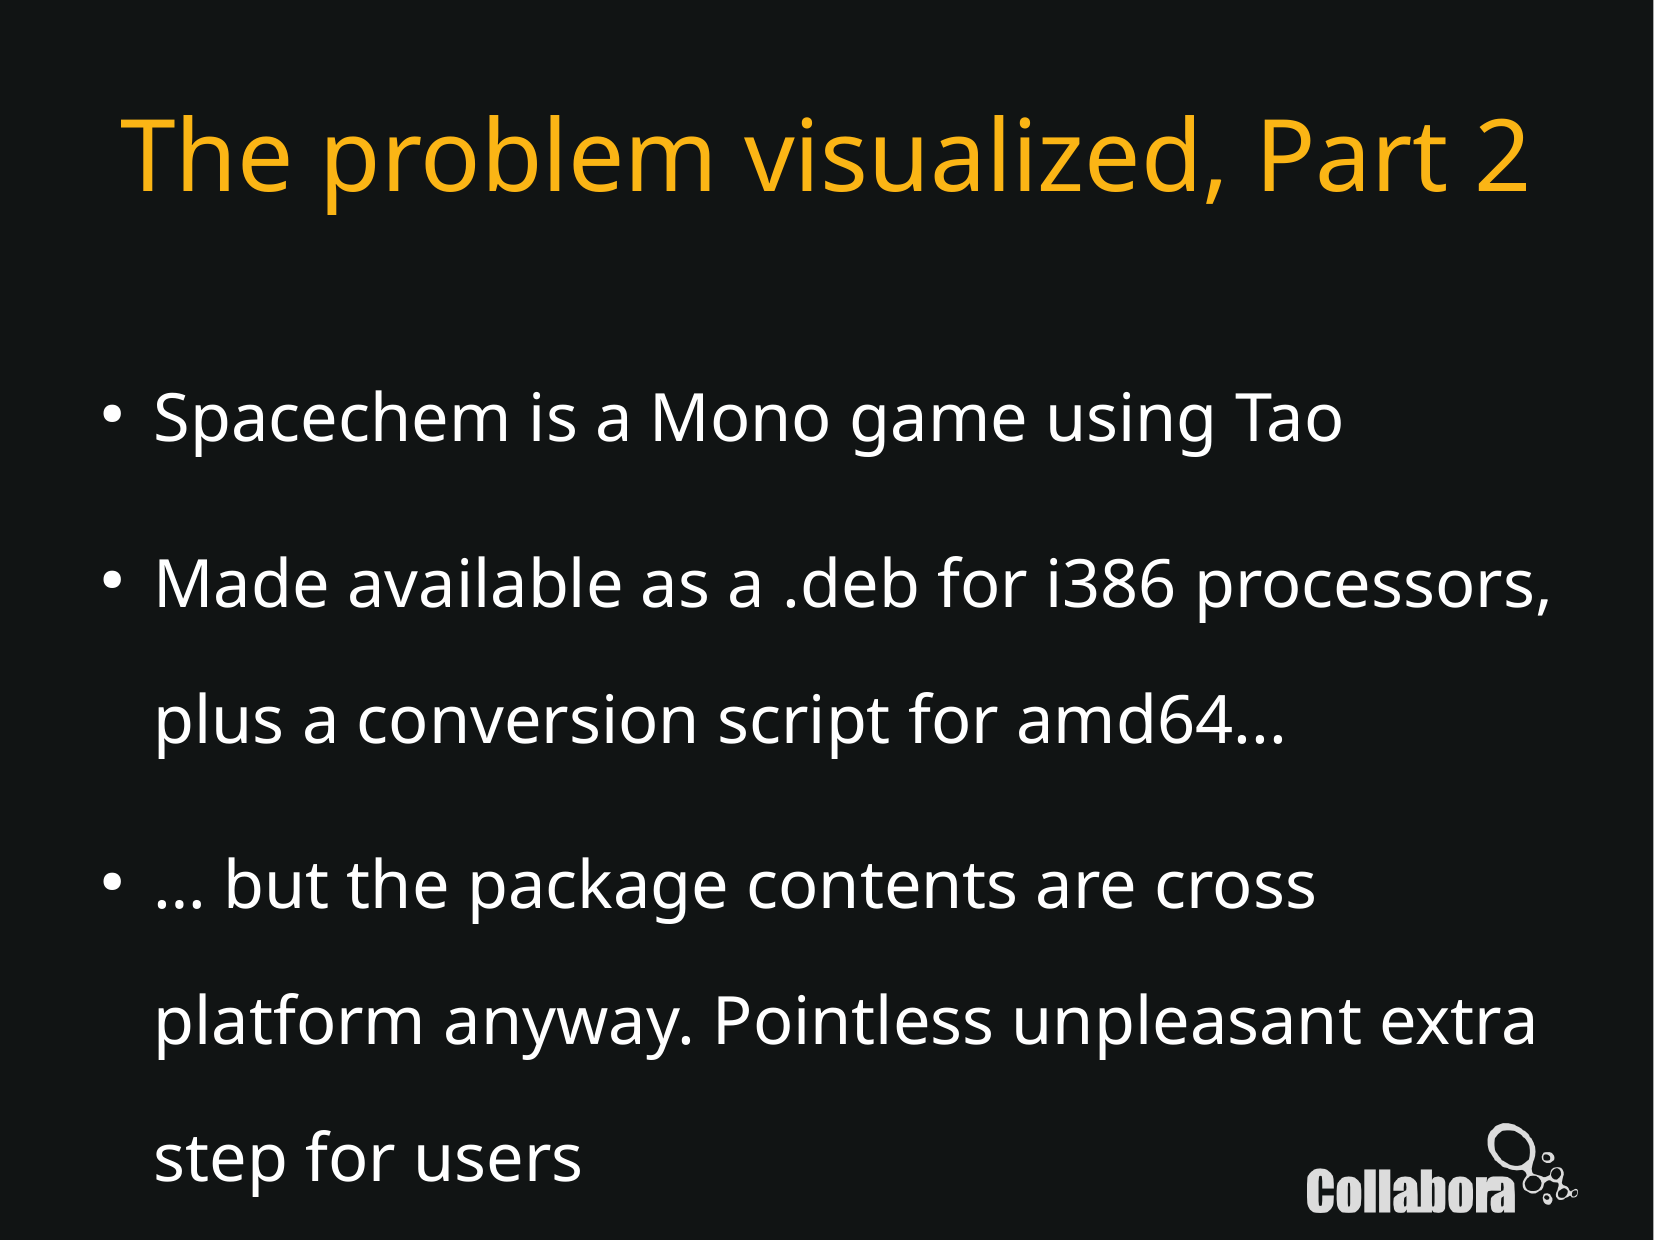

# The problem visualized, Part 2
Spacechem is a Mono game using Tao
Made available as a .deb for i386 processors, plus a conversion script for amd64...
… but the package contents are cross platform anyway. Pointless unpleasant extra step for users